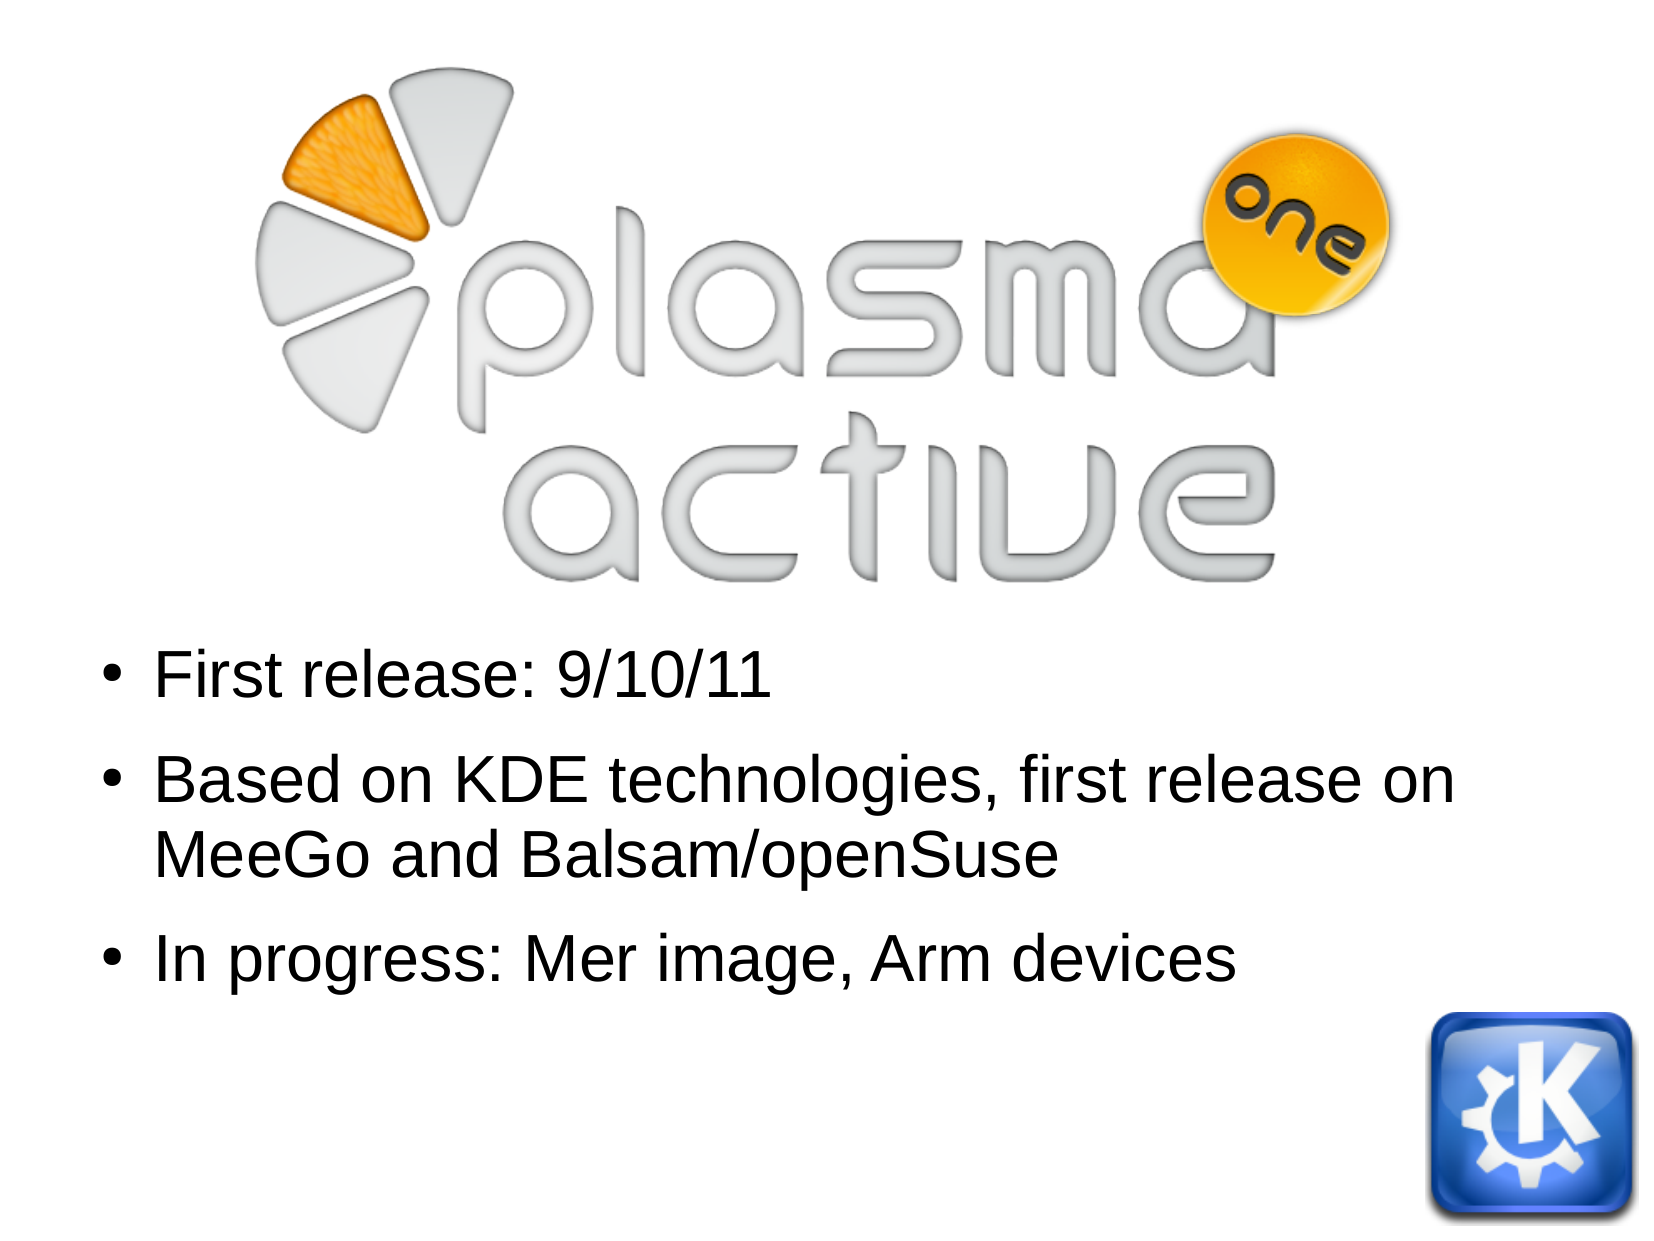

# First release: 9/10/11
Based on KDE technologies, first release on MeeGo and Balsam/openSuse
In progress: Mer image, Arm devices